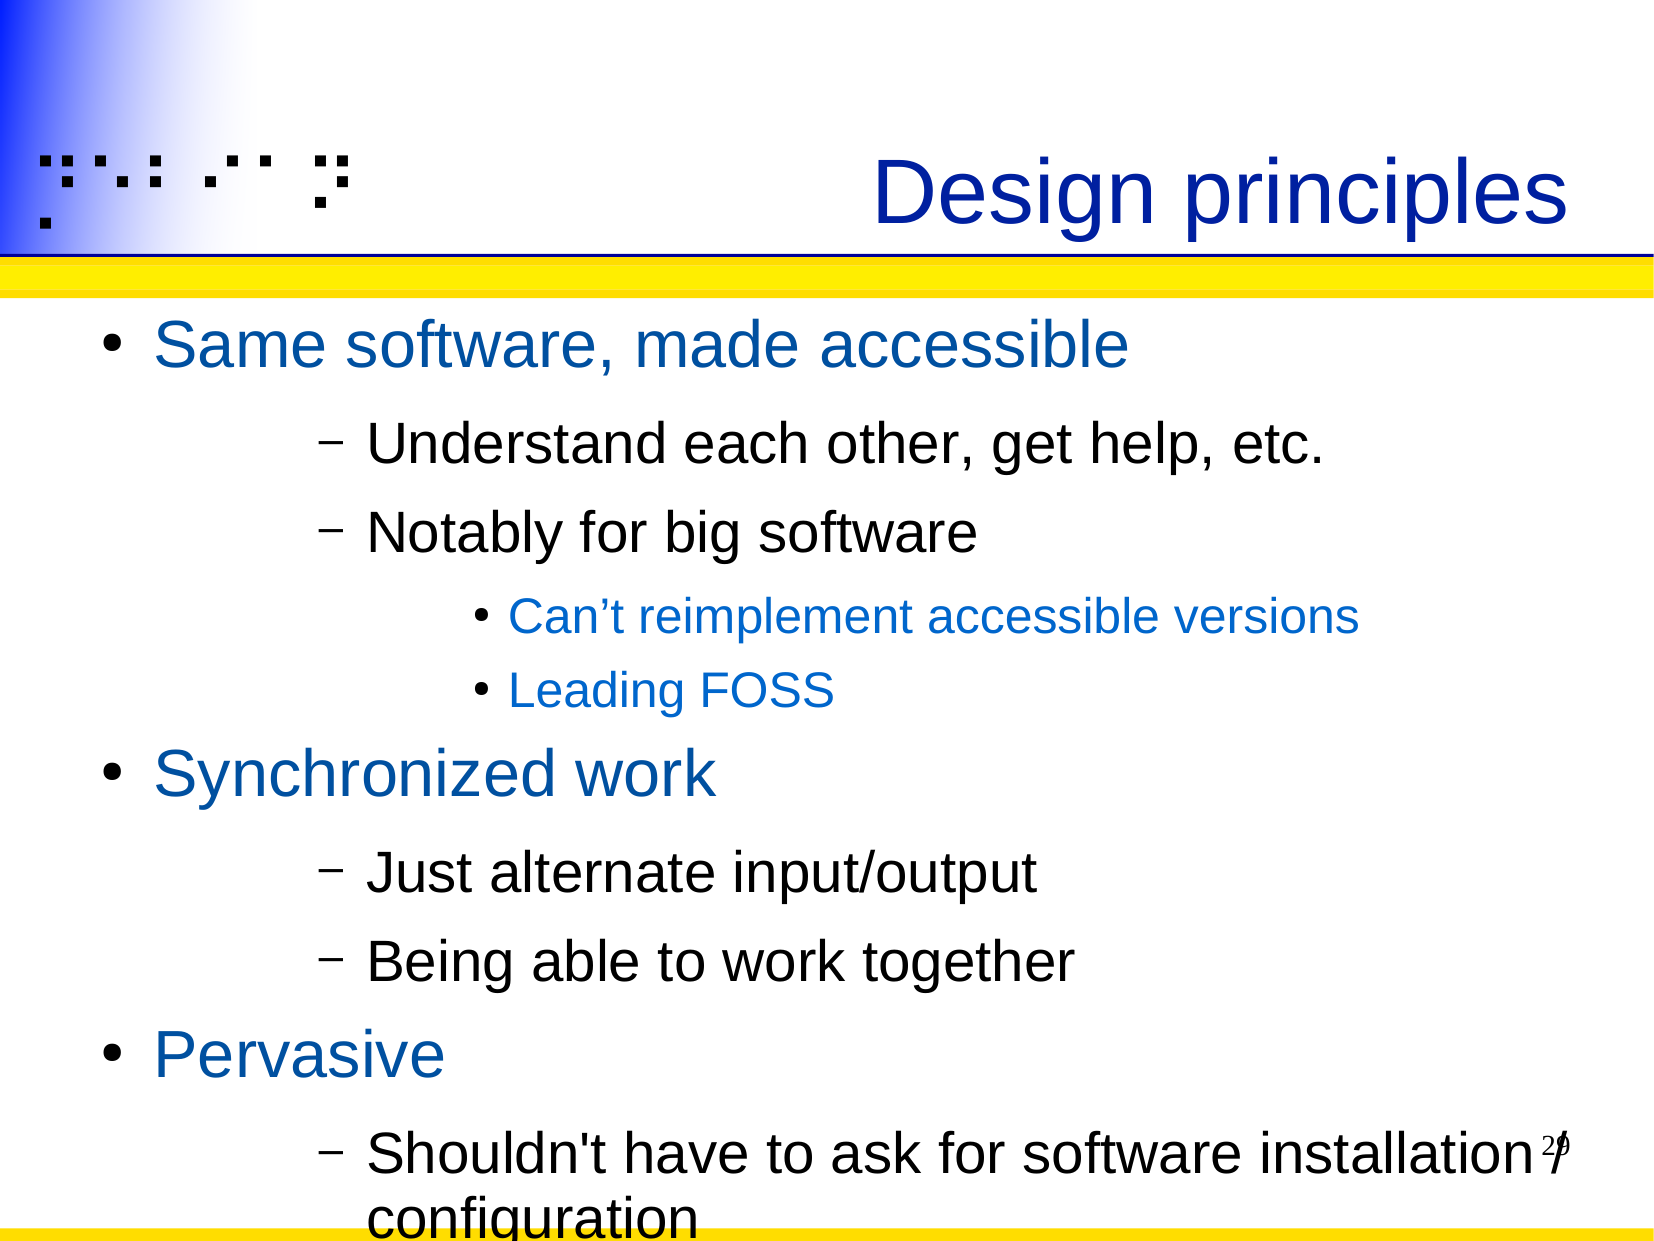

# Design principles
Same software, made accessible
Understand each other, get help, etc.
Notably for big software
Can’t reimplement accessible versions
Leading FOSS
Synchronized work
Just alternate input/output
Being able to work together
Pervasive
Shouldn't have to ask for software installation / configuration
29